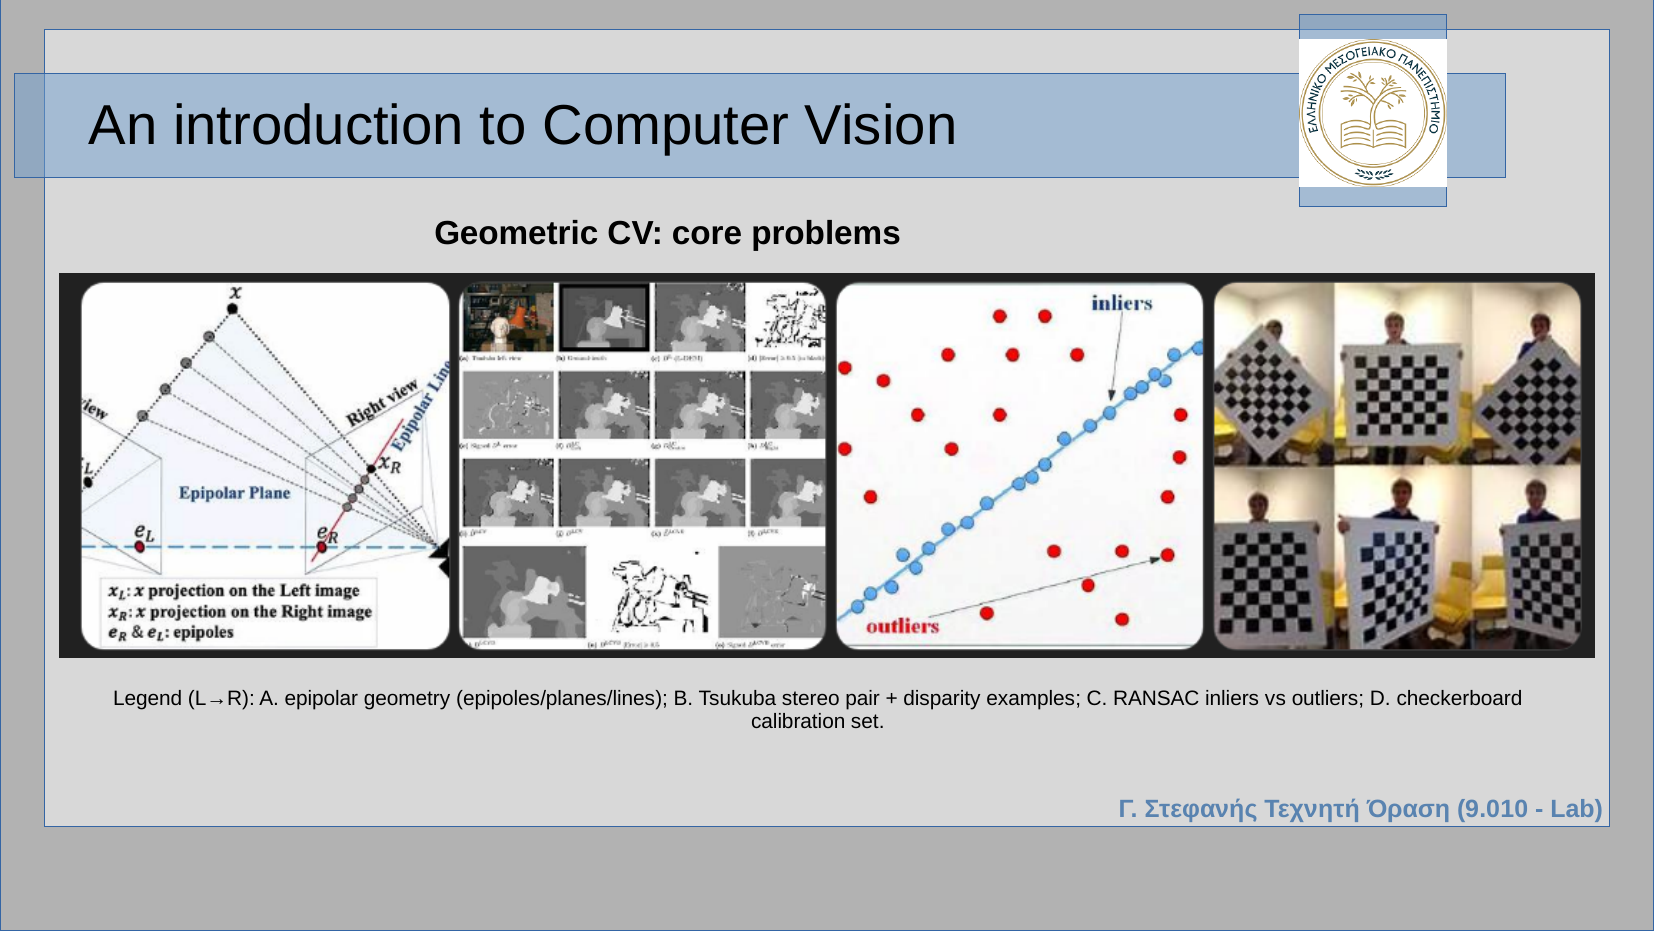

# An introduction to Computer Vision
Geometric CV: core problems
Legend (L→R): A. epipolar geometry (epipoles/planes/lines); B. Tsukuba stereo pair + disparity examples; C. RANSAC inliers vs outliers; D. checkerboard calibration set.
Γ. Στεφανής Τεχνητή Όραση (9.010 - Lab)